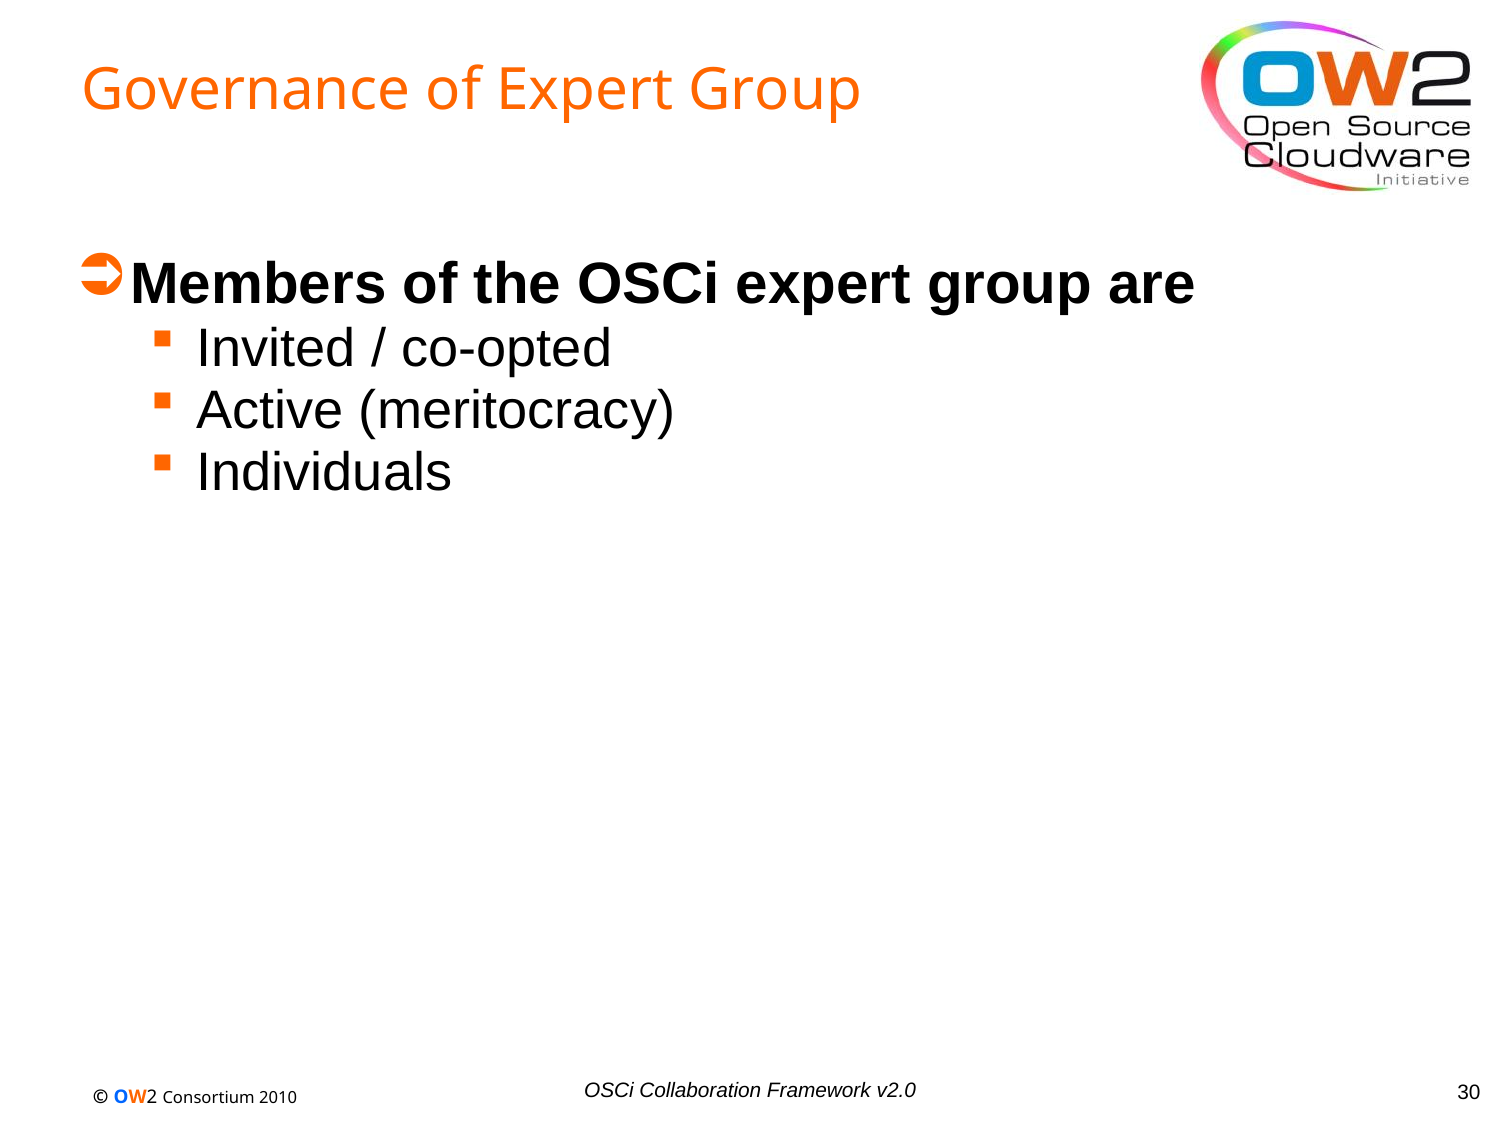

# Governance of Expert Group
Members of the OSCi expert group are
Invited / co-opted
Active (meritocracy)
Individuals